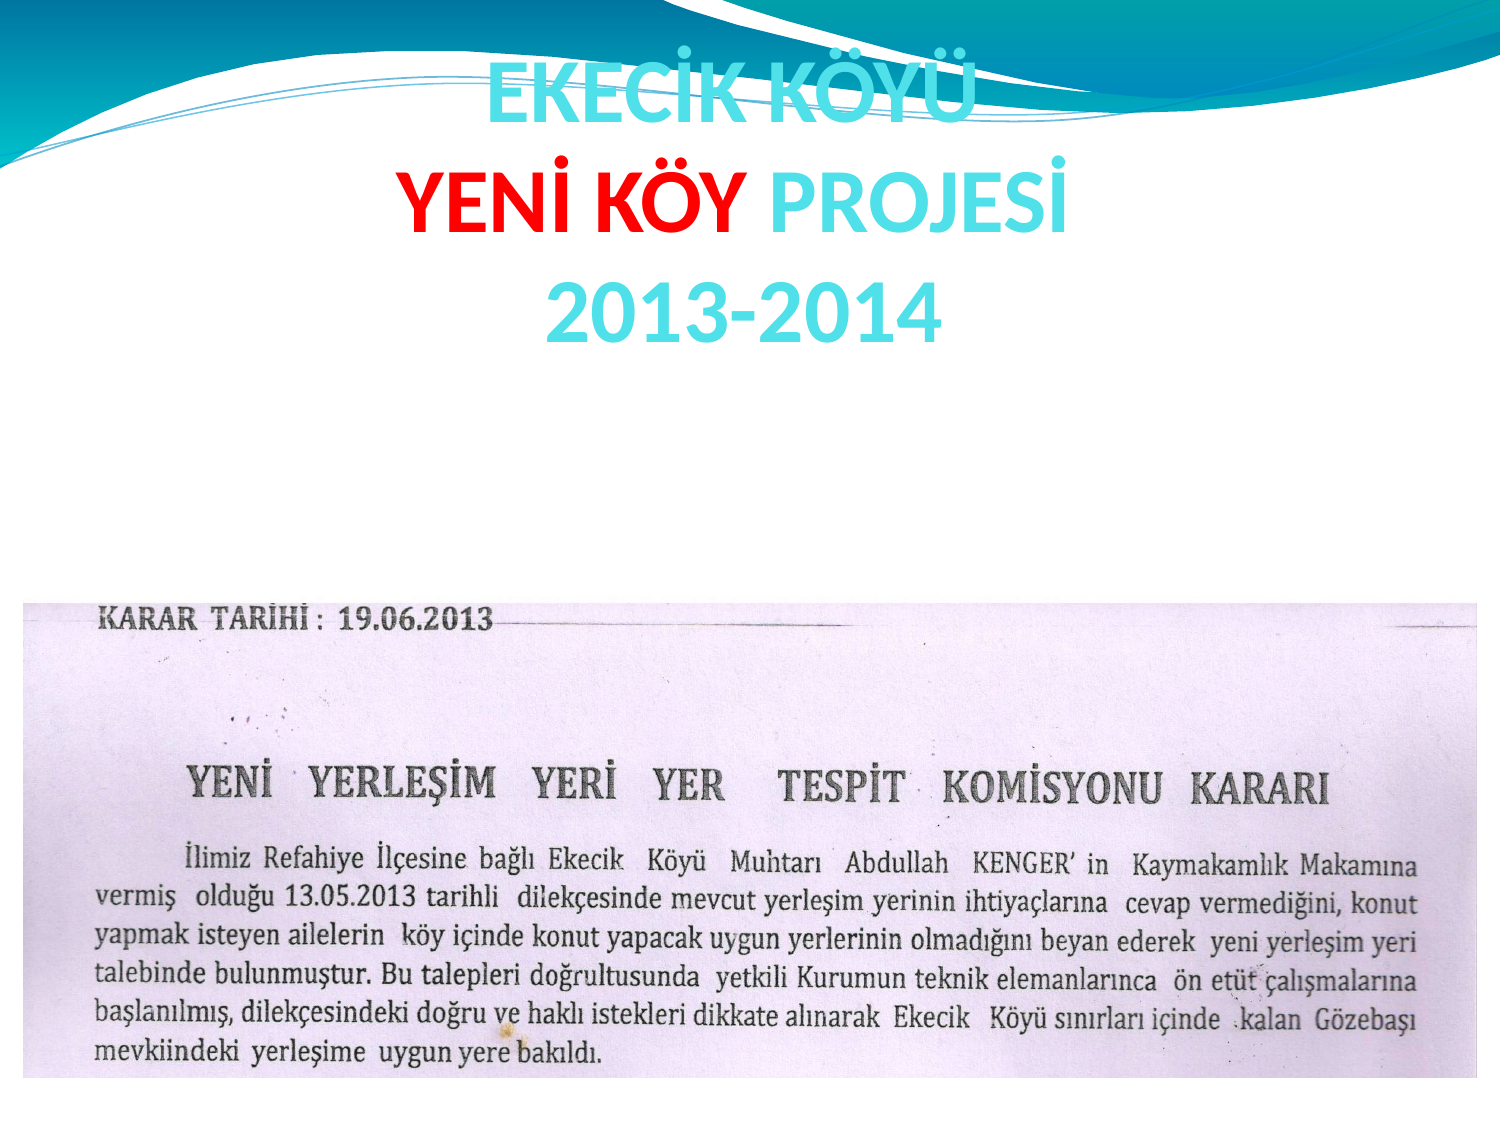

# EKECİK KÖYÜ YENİ KÖY PROJESİ
2013-2014
YENİ YERLEŞİM YERİ , YER TESBİT KOMİSYON KARARLARI